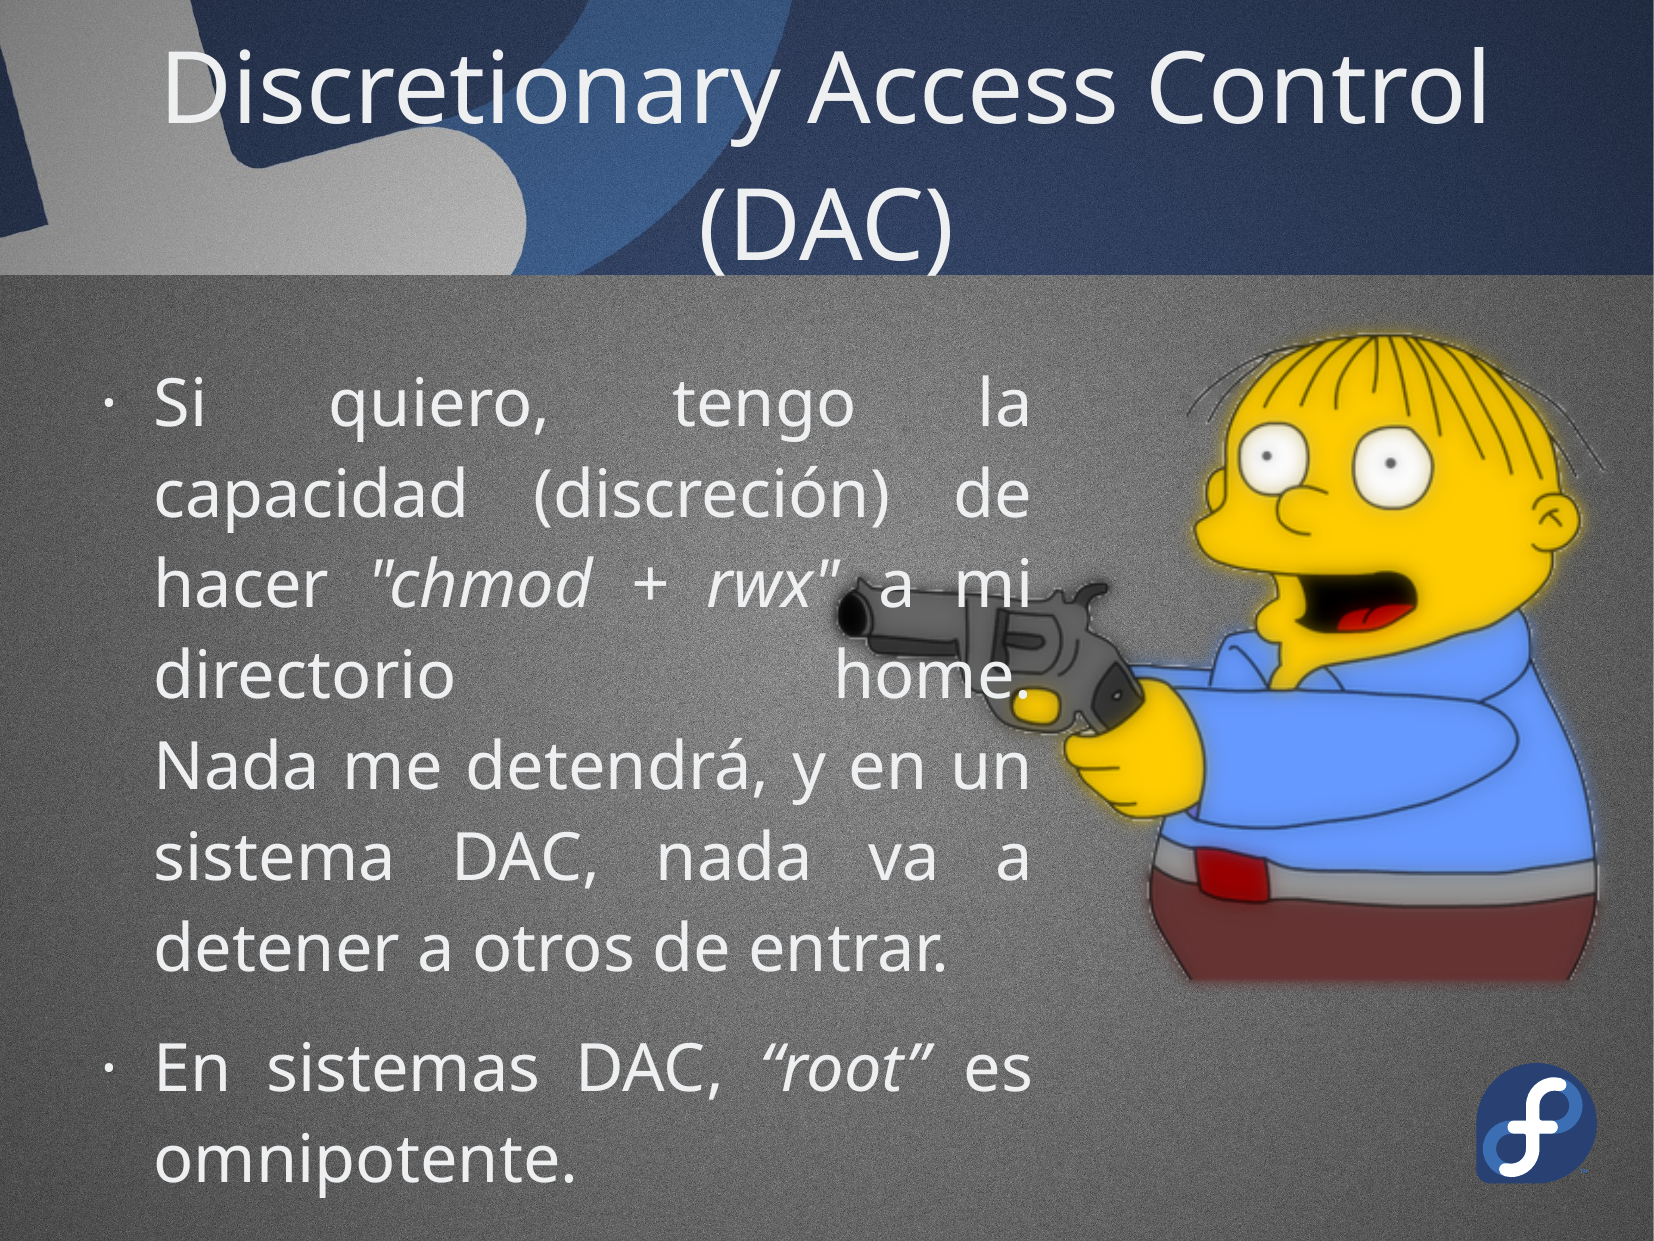

# Discretionary Access Control (DAC)
Si quiero, tengo la capacidad (discreción) de hacer "chmod + rwx" a mi directorio home.
Nada me detendrá, y en un sistema DAC, nada va a detener a otros de entrar.
En sistemas DAC, “root” es omnipotente.